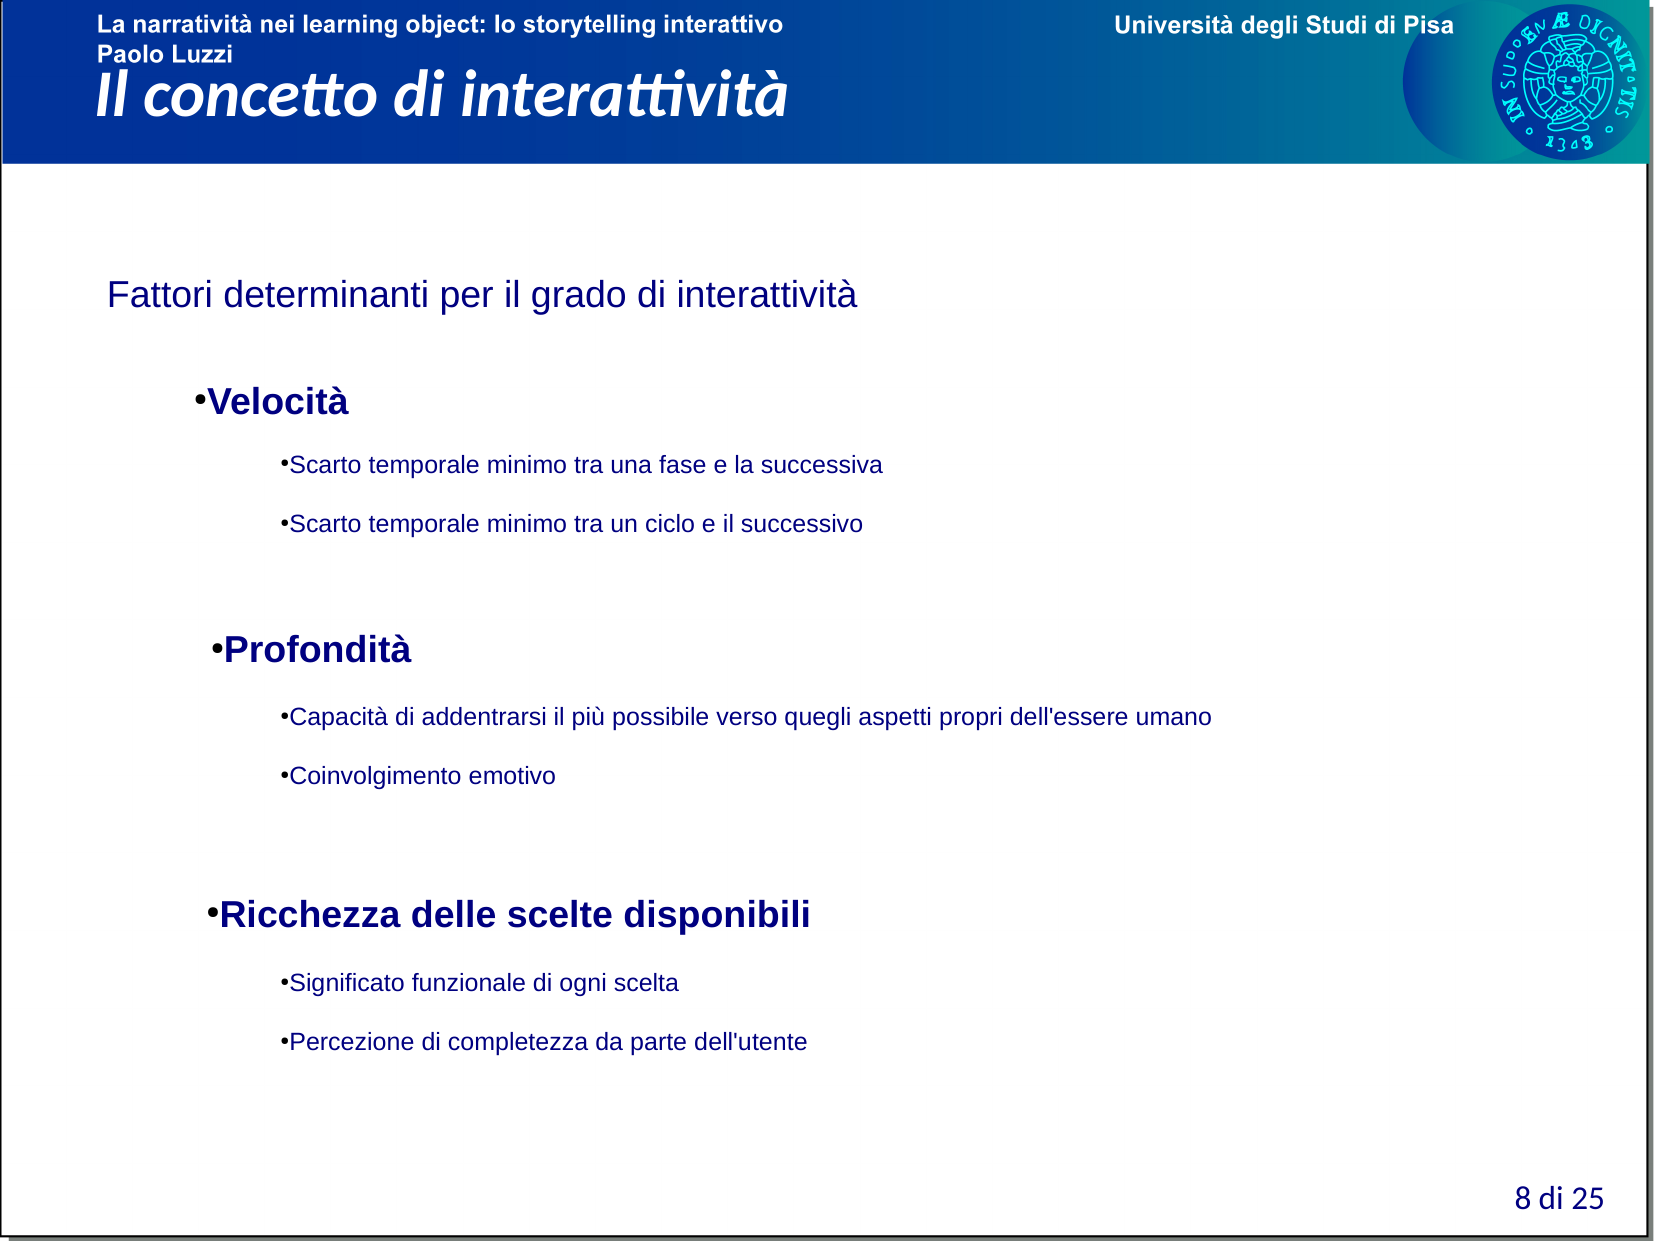

Il concetto di interattività
Fattori determinanti per il grado di interattività
Velocità
Scarto temporale minimo tra una fase e la successiva
Scarto temporale minimo tra un ciclo e il successivo
Profondità
Capacità di addentrarsi il più possibile verso quegli aspetti propri dell'essere umano
Coinvolgimento emotivo
Ricchezza delle scelte disponibili
Significato funzionale di ogni scelta
Percezione di completezza da parte dell'utente
8
8 di 25